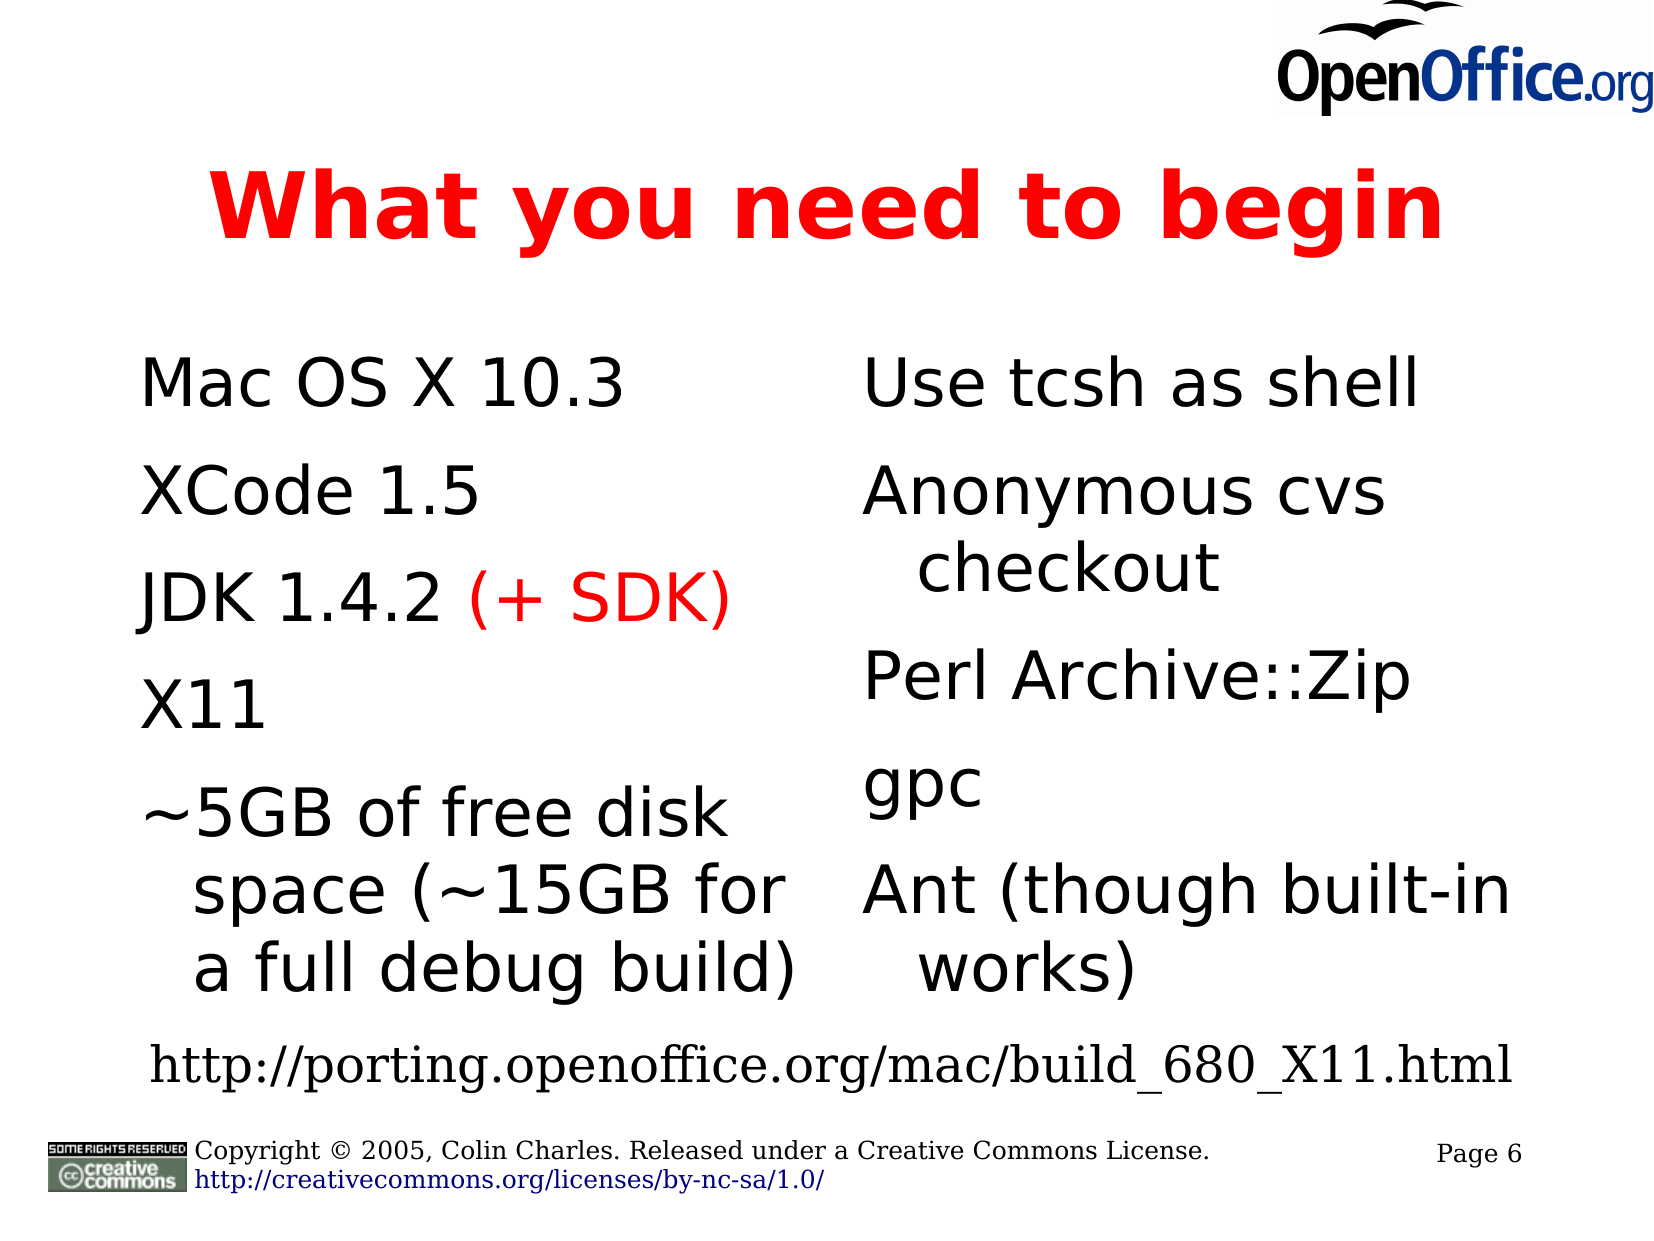

# What you need to begin
Mac OS X 10.3
XCode 1.5
JDK 1.4.2 (+ SDK)
X11
~5GB of free disk space (~15GB for a full debug build)
Use tcsh as shell
Anonymous cvs checkout
Perl Archive::Zip
gpc
Ant (though built-in works)
http://porting.openoffice.org/mac/build_680_X11.html